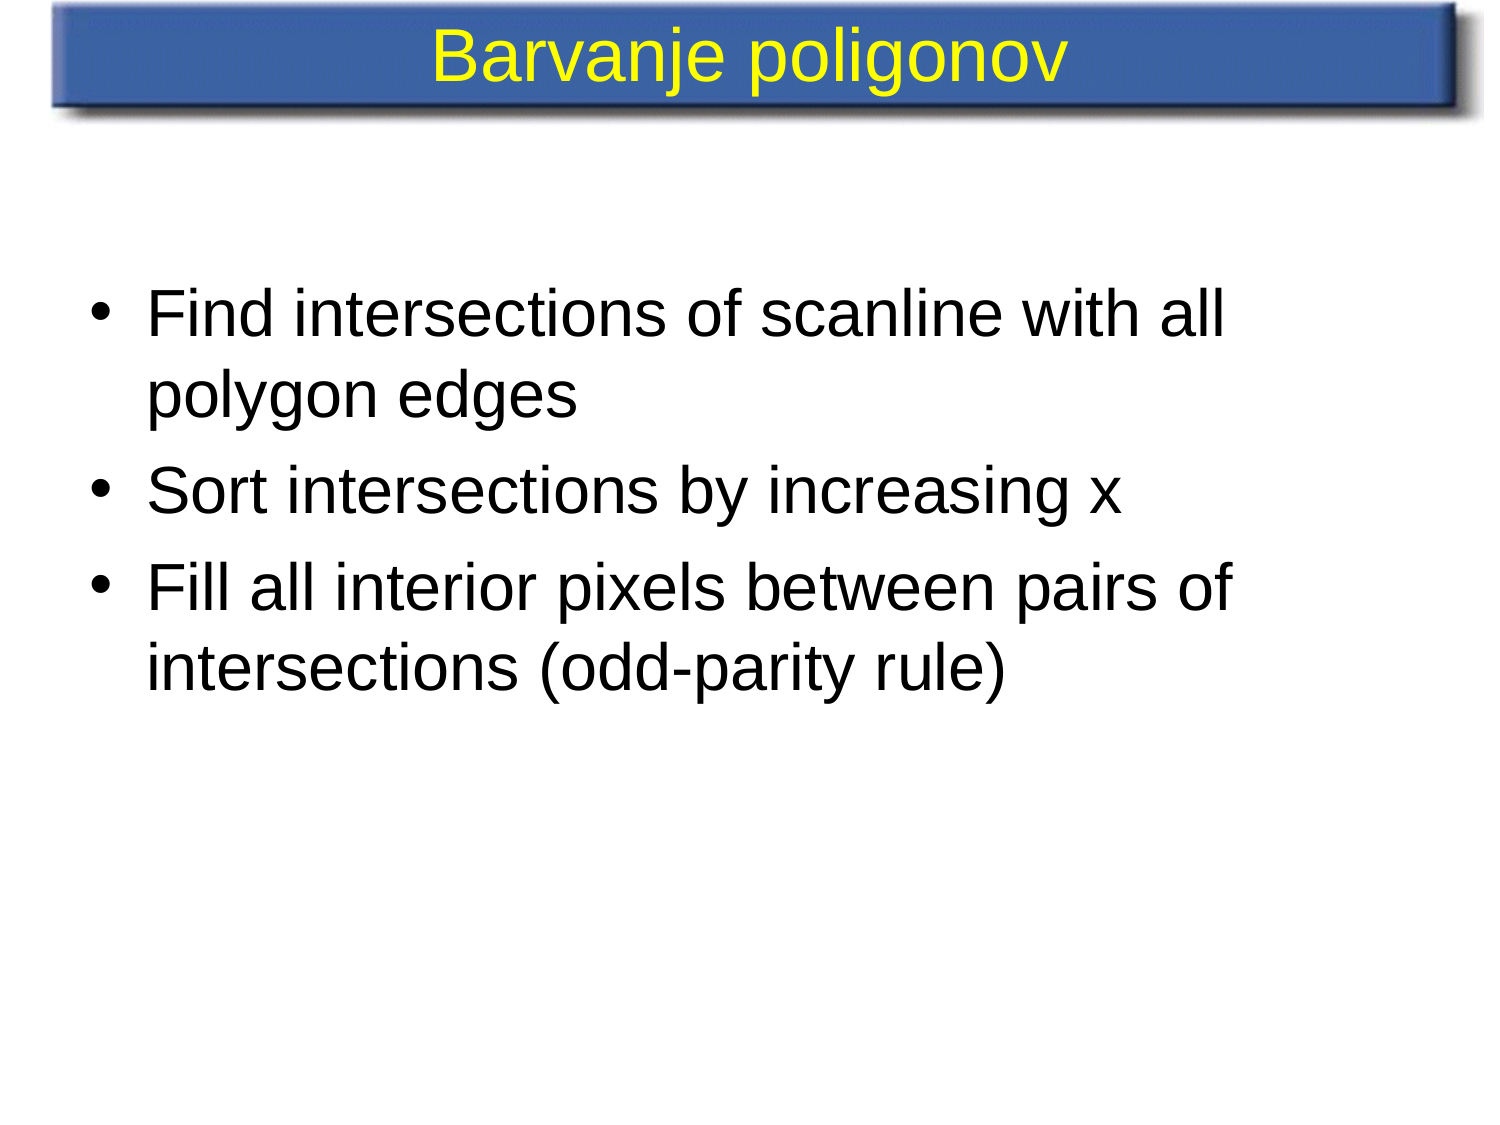

# Barvanje poligonov
Find intersections of scanline with all polygon edges
Sort intersections by increasing x
Fill all interior pixels between pairs of intersections (odd-parity rule)